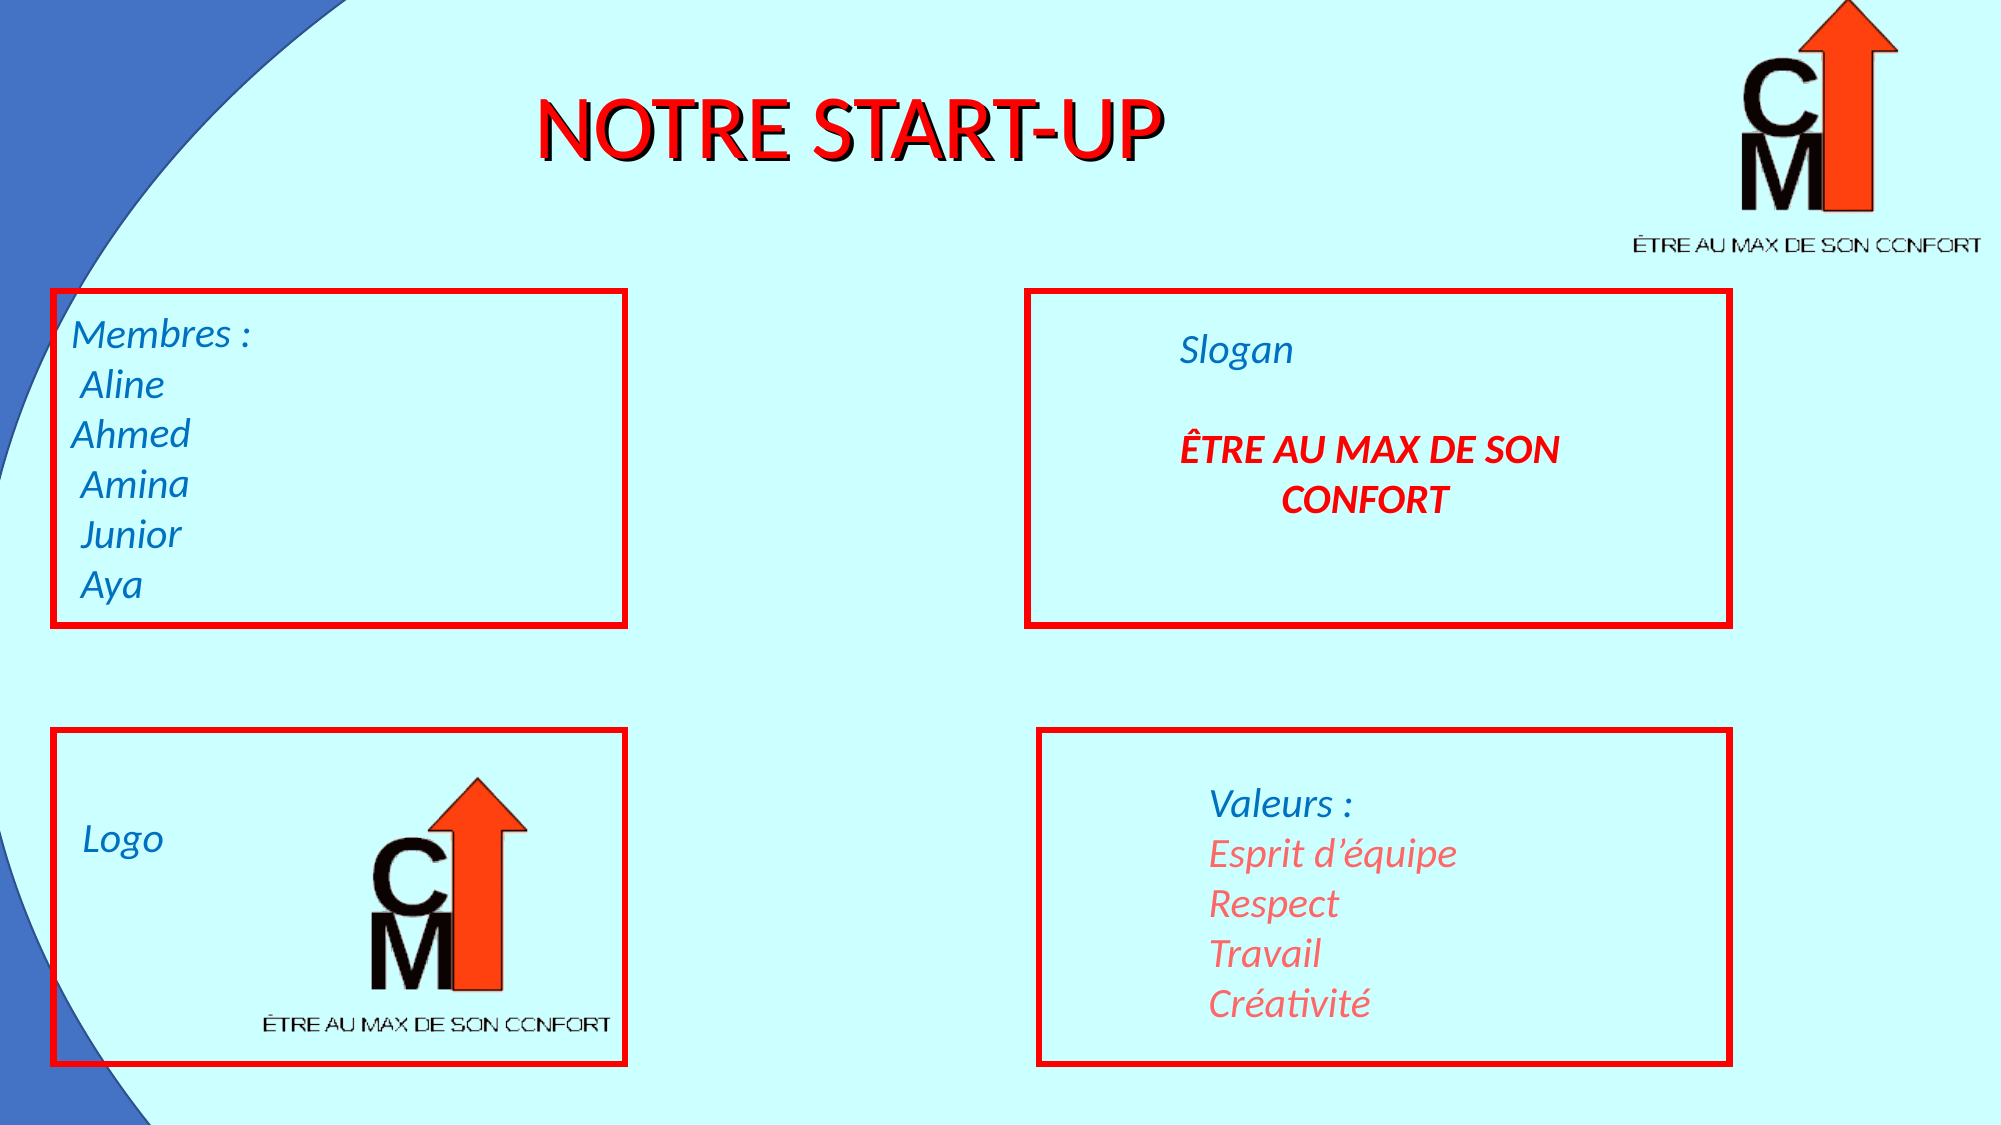

NOTRE START-UP
Membres :
 Aline
Ahmed
 Amina
 Junior
 Aya
Slogan
ÊTRE AU MAX DE SON CONFORT
Valeurs :
Esprit d’équipe
Respect
Travail
Créativité
Logo